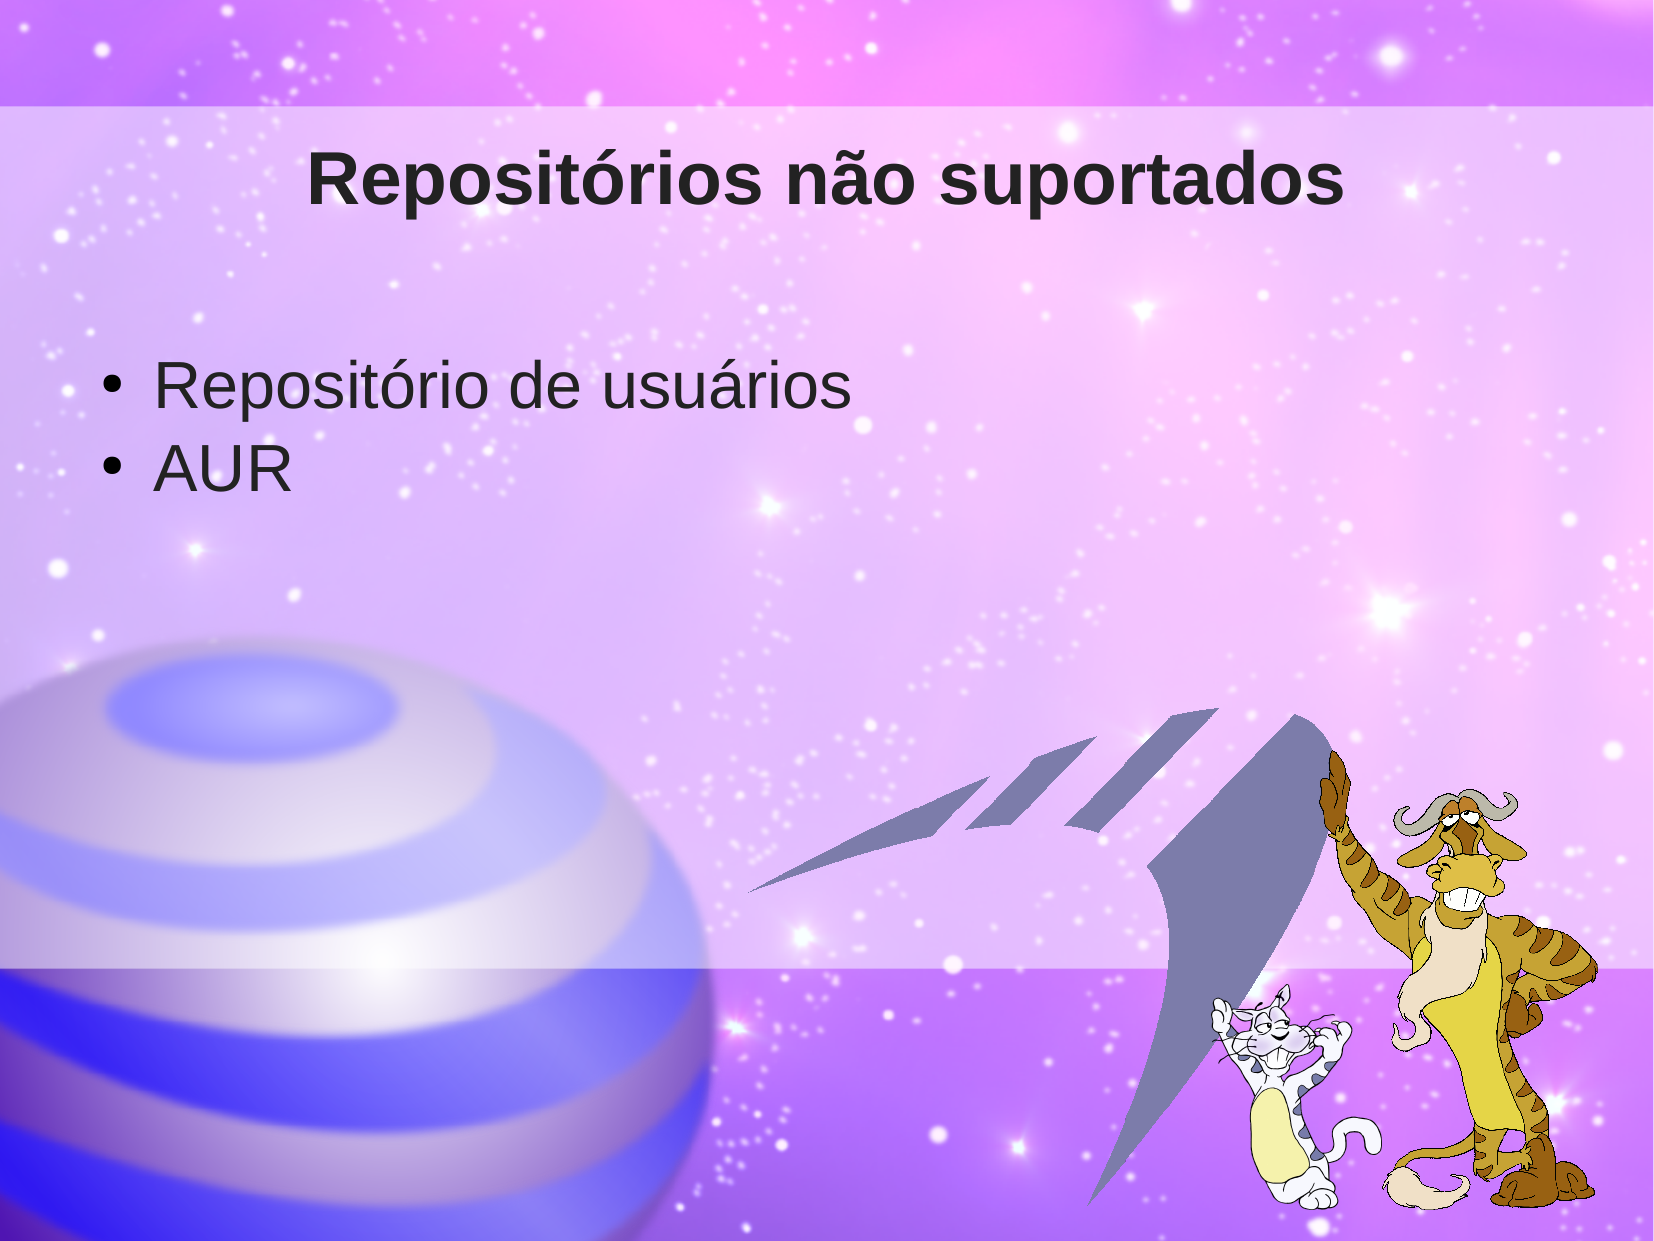

# Repositórios não suportados
Repositório de usuários
AUR